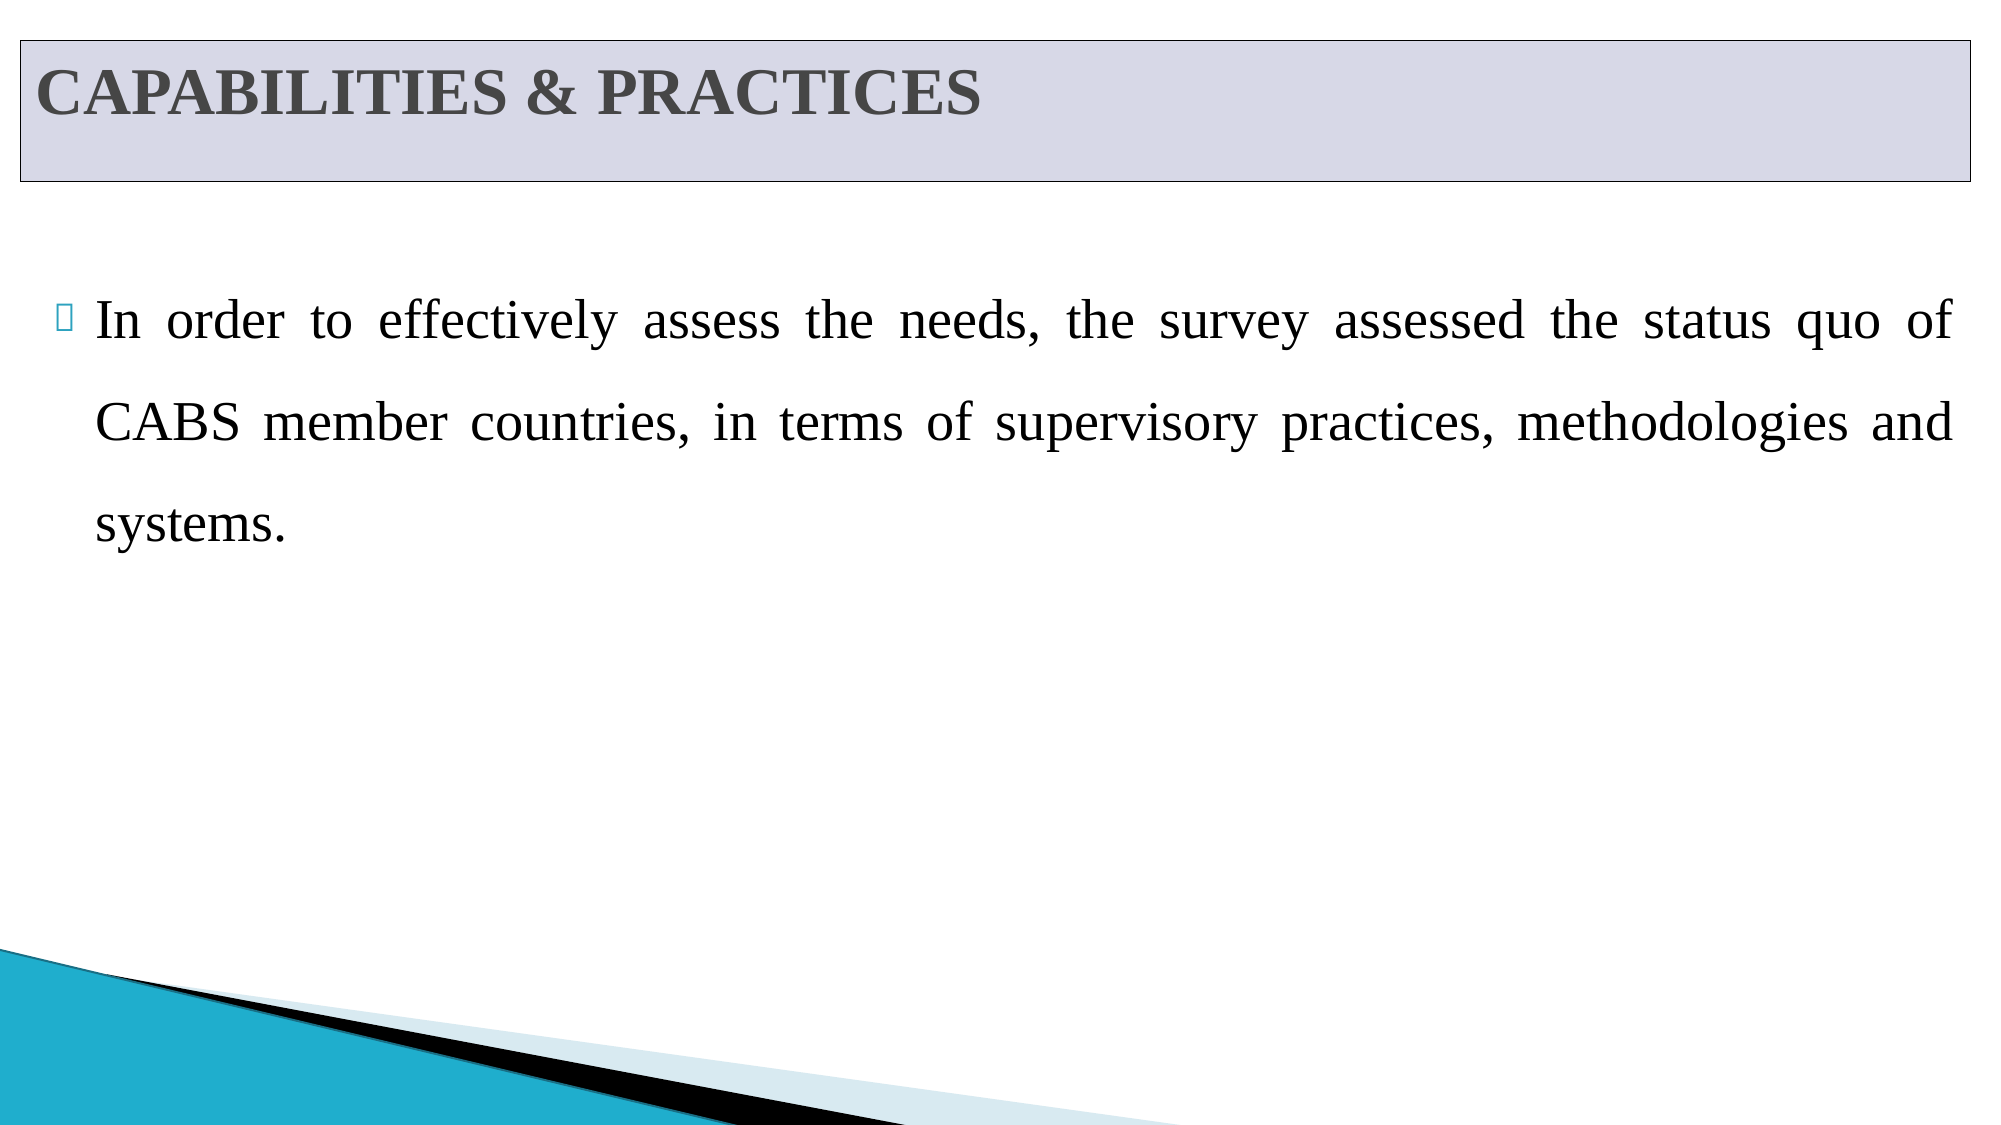

# CAPABILITIES & PRACTICES
In order to effectively assess the needs, the survey assessed the status quo of CABS member countries, in terms of supervisory practices, methodologies and systems.